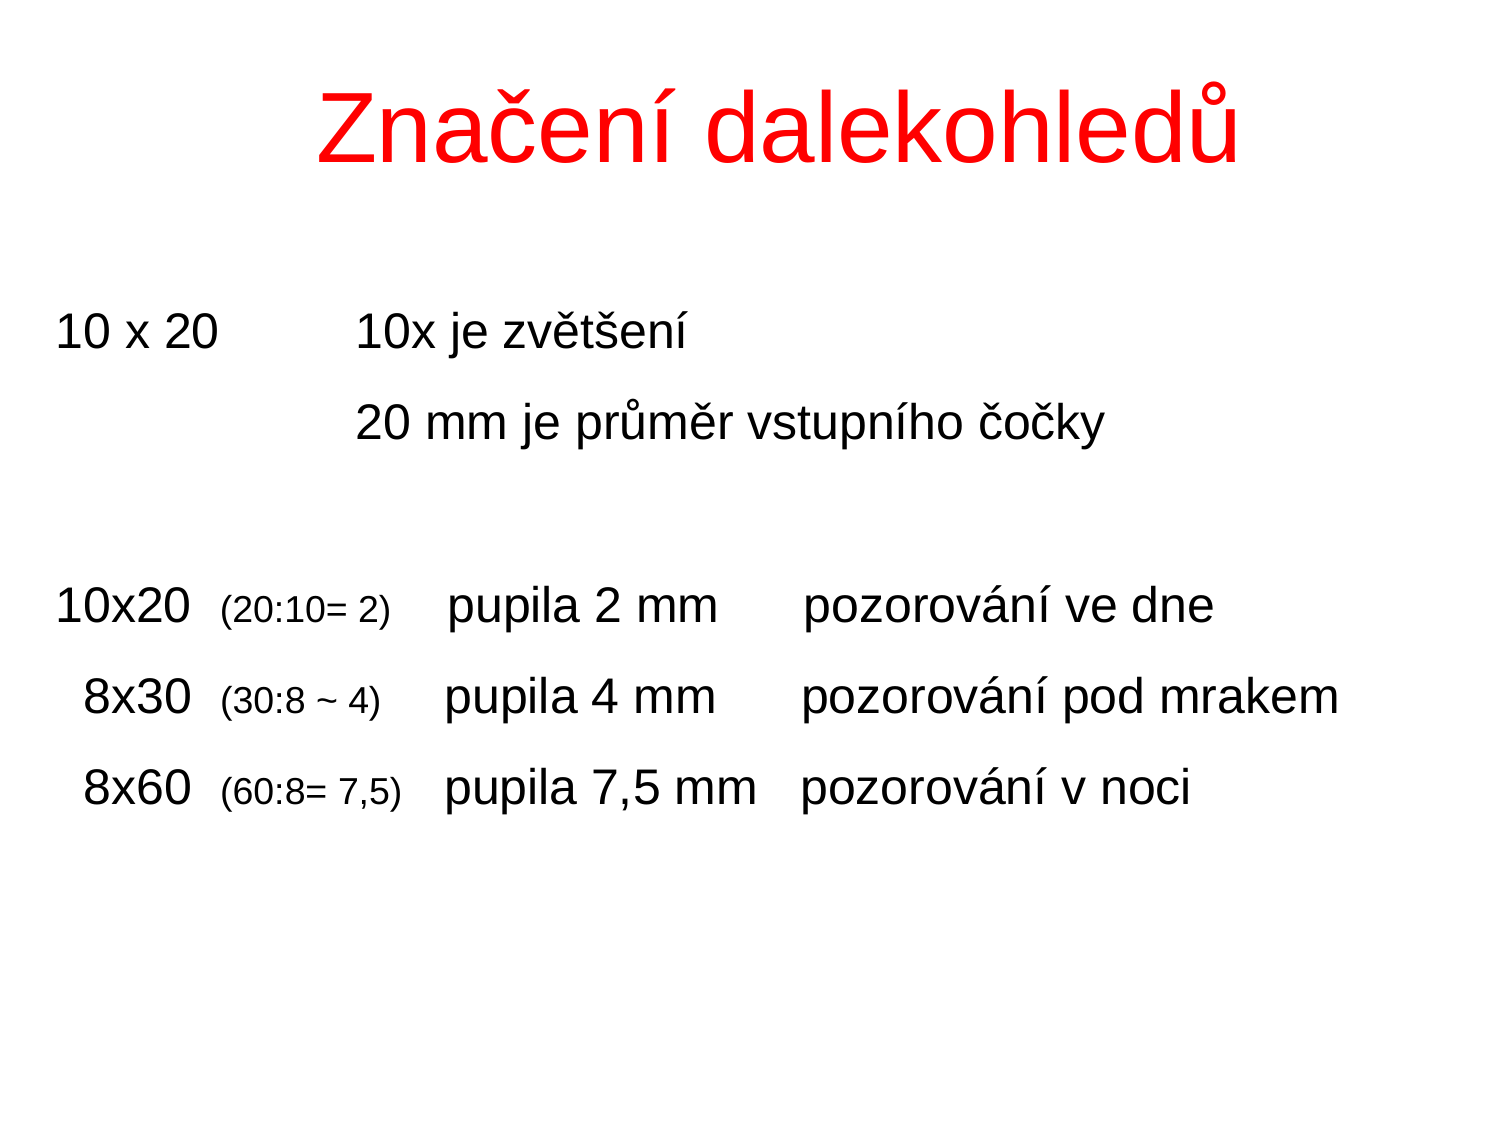

Značení dalekohledů
10 x 20 	10x je zvětšení
		20 mm je průměr vstupního čočky
10x20 (20:10= 2) pupila 2 mm pozorování ve dne
 8x30 (30:8 ~ 4) pupila 4 mm pozorování pod mrakem
 8x60 (60:8= 7,5) pupila 7,5 mm pozorování v noci